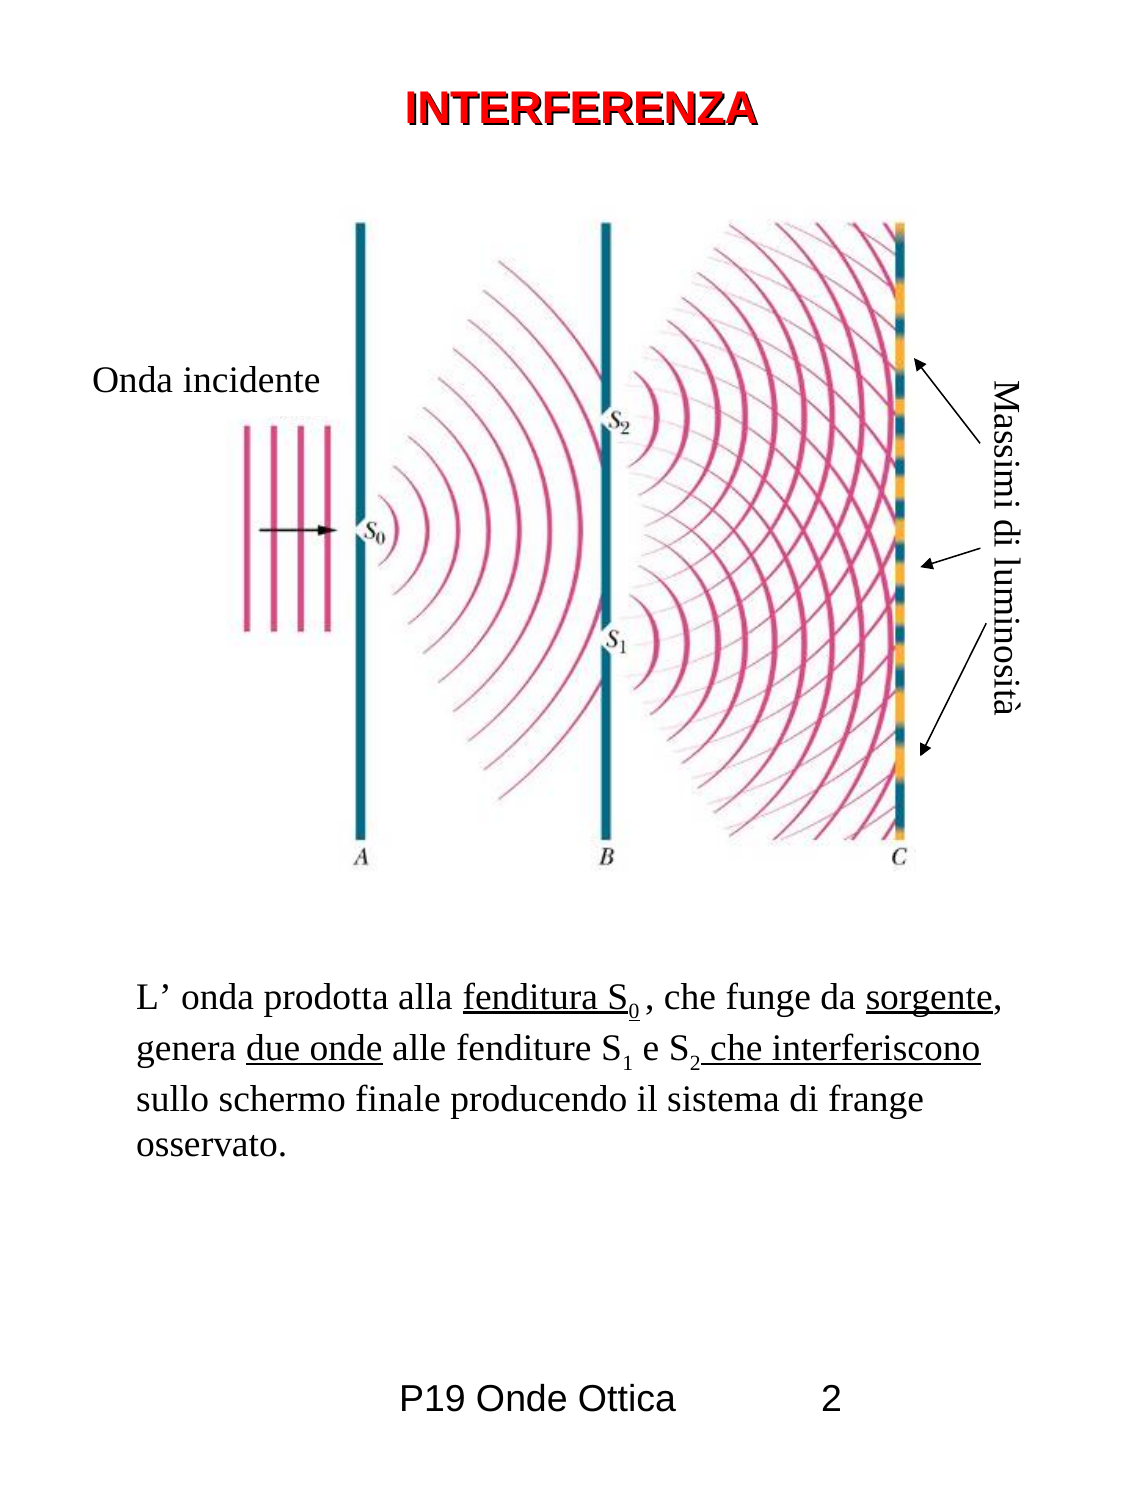

INTERFERENZA
Onda incidente
Massimi di luminosità
L’ onda prodotta alla fenditura S0 , che funge da sorgente,
genera due onde alle fenditure S1 e S2 che interferiscono
sullo schermo finale producendo il sistema di frange
osservato.
P19 Onde Ottica
2